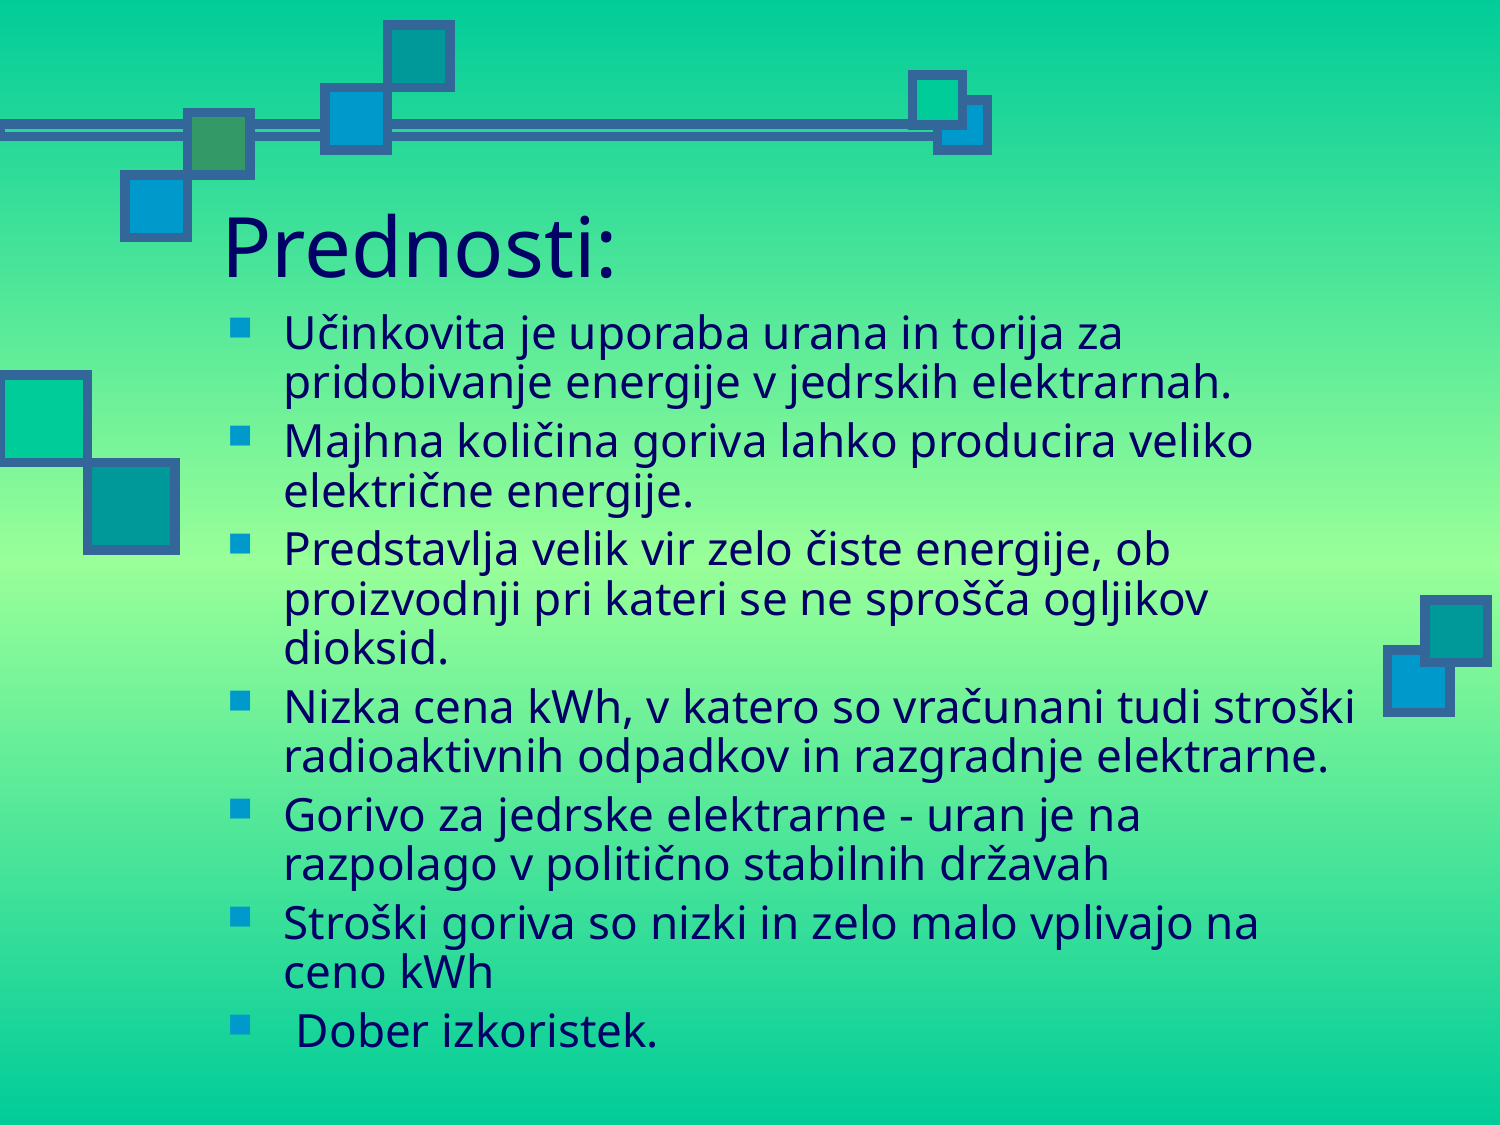

# Prednosti:
Učinkovita je uporaba urana in torija za pridobivanje energije v jedrskih elektrarnah.
Majhna količina goriva lahko producira veliko električne energije.
Predstavlja velik vir zelo čiste energije, ob proizvodnji pri kateri se ne sprošča ogljikov dioksid.
Nizka cena kWh, v katero so vračunani tudi stroški radioaktivnih odpadkov in razgradnje elektrarne.
Gorivo za jedrske elektrarne - uran je na razpolago v politično stabilnih državah
Stroški goriva so nizki in zelo malo vplivajo na ceno kWh
 Dober izkoristek.